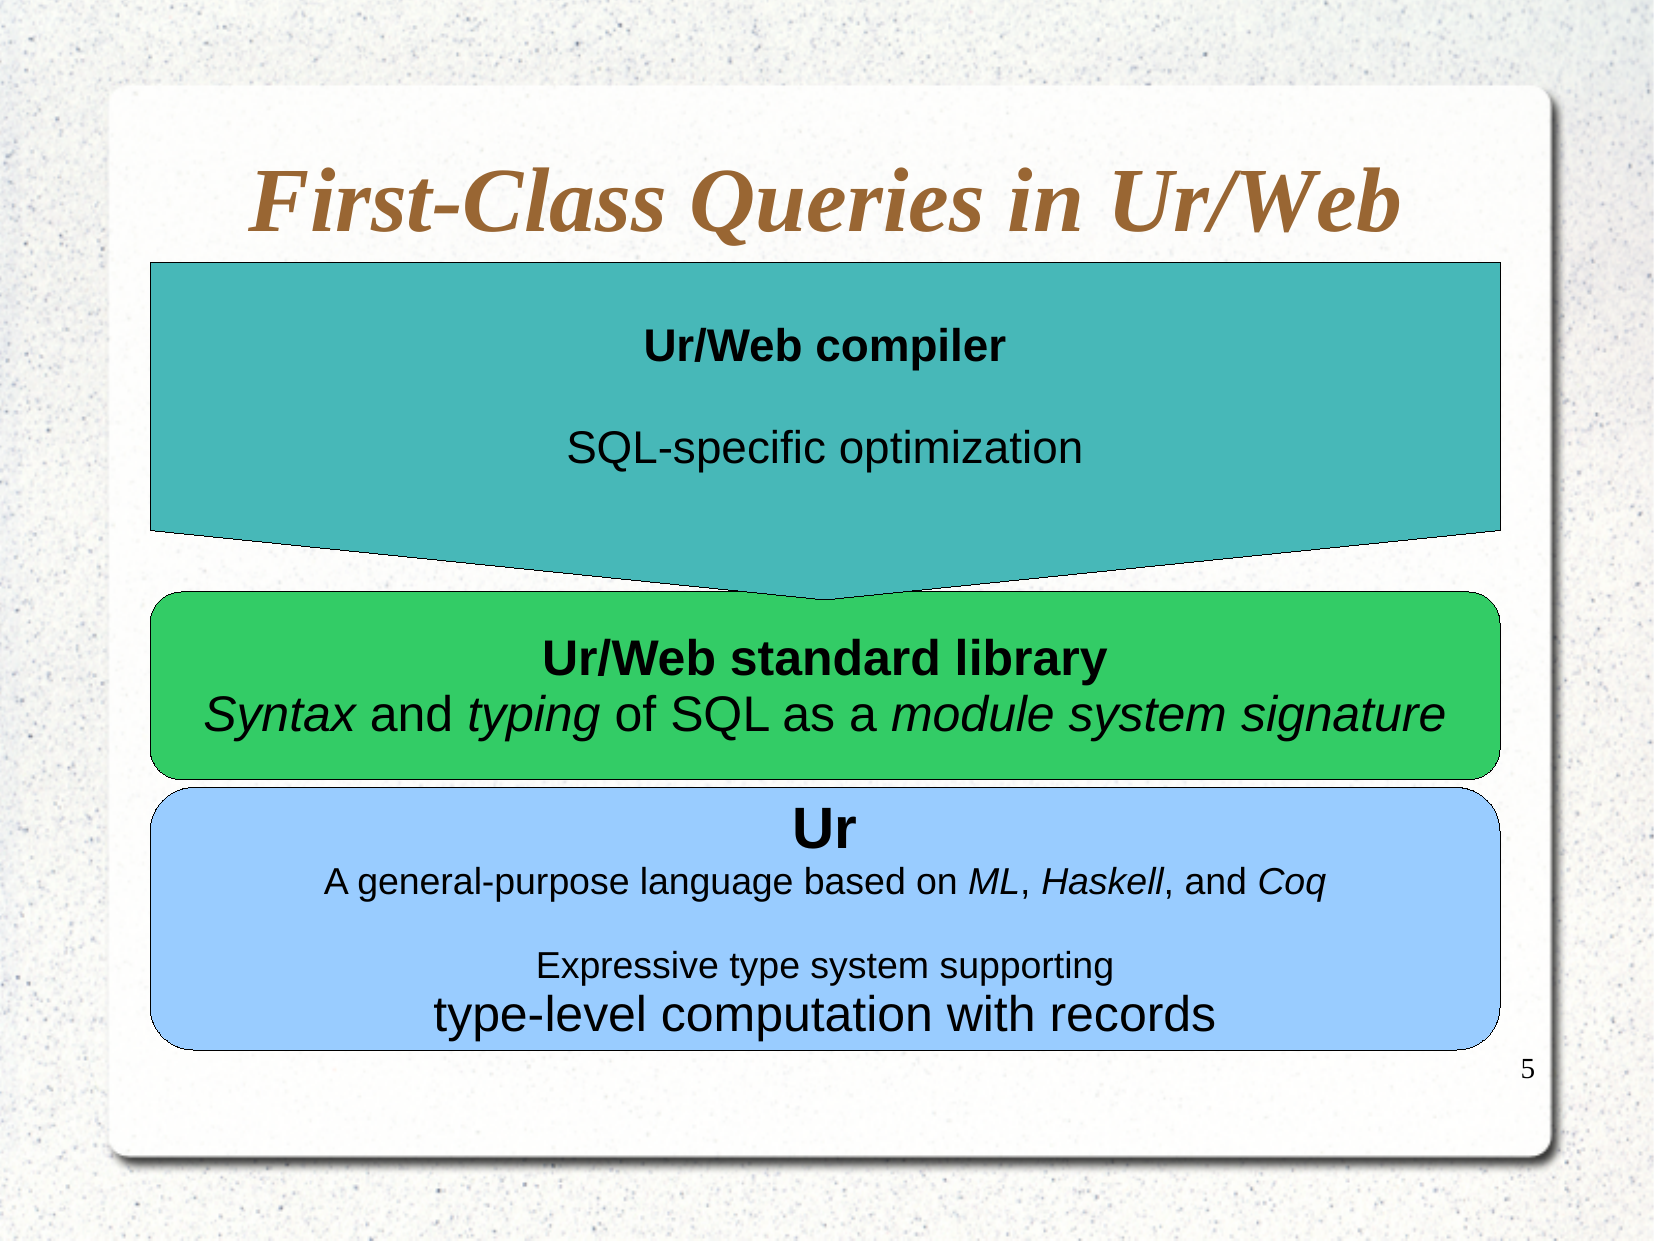

# First-Class Queries in Ur/Web
Ur/Web compiler
SQL-specific optimization
Ur/Web standard library
Syntax and typing of SQL as a module system signature
Ur
A general-purpose language based on ML, Haskell, and Coq
Expressive type system supporting
type-level computation with records
5